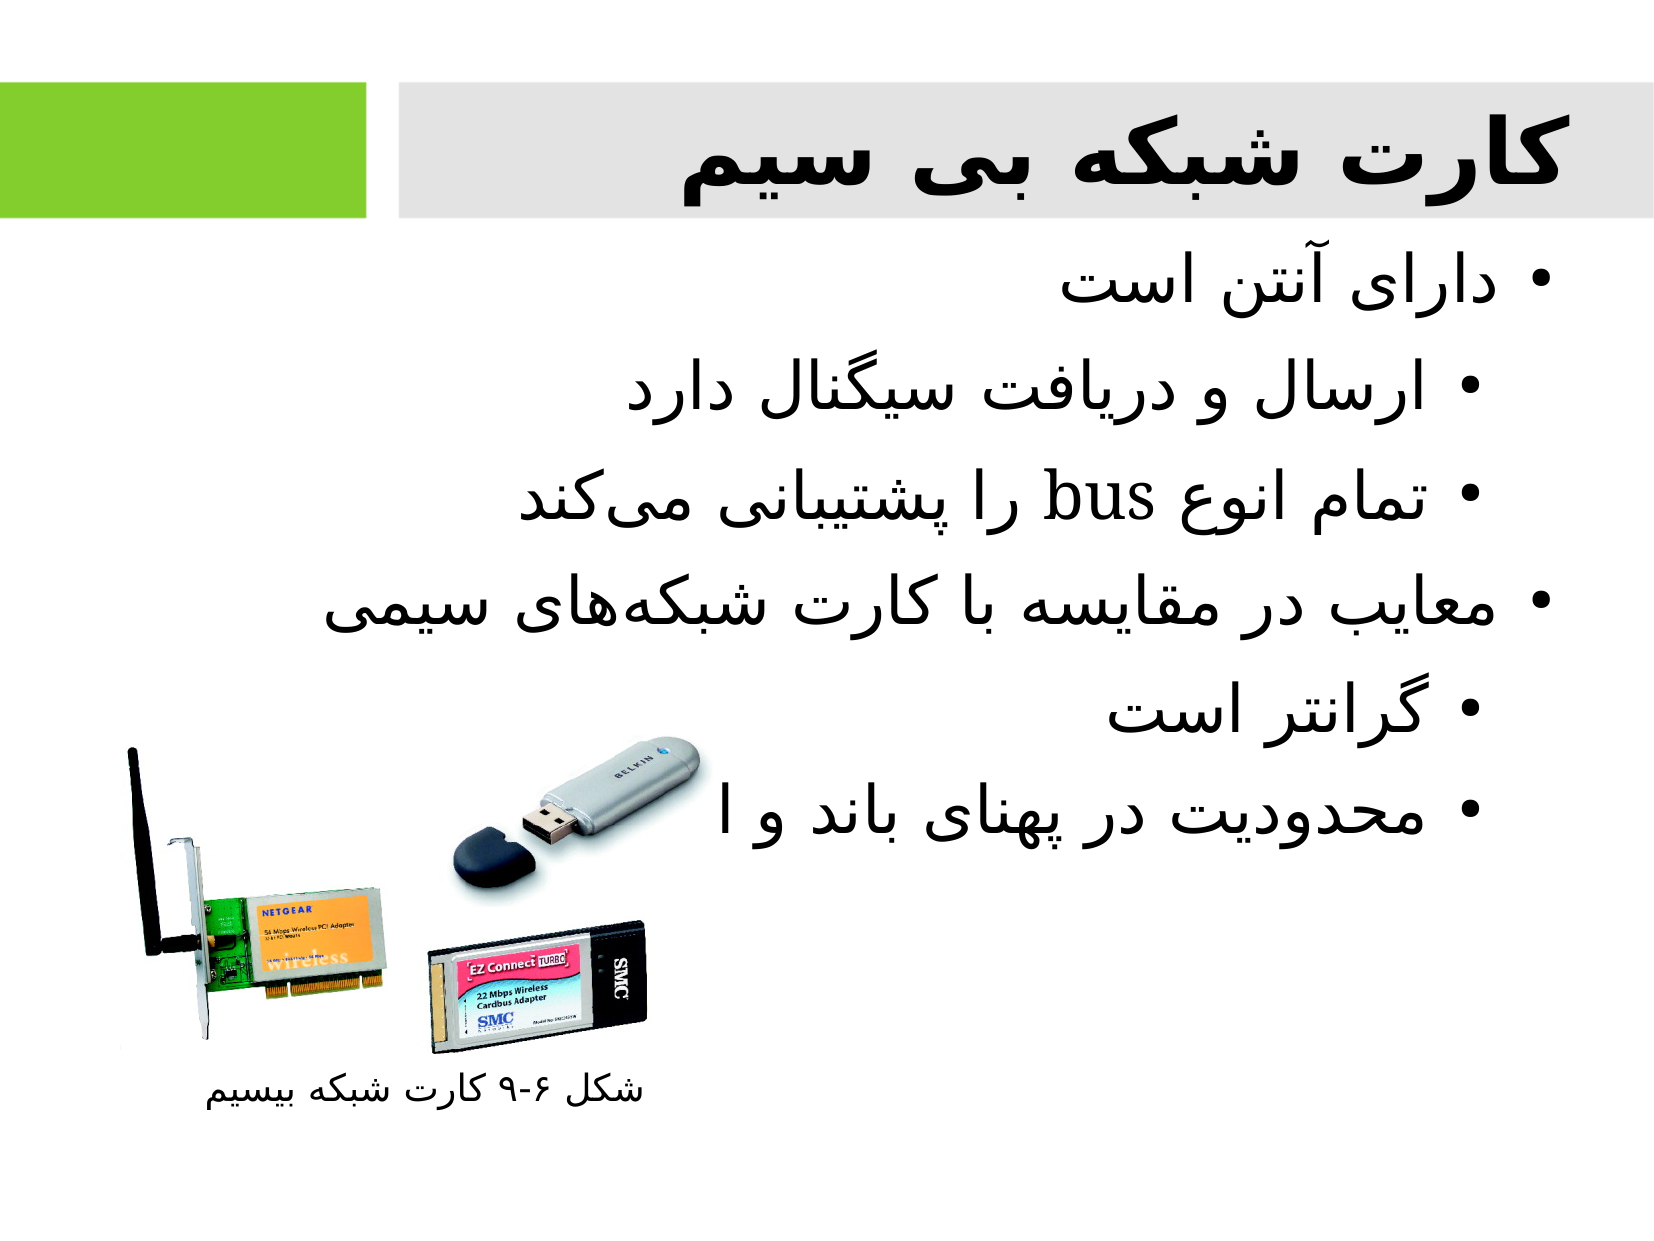

# کارت شبکه بی سیم
دارای آنتن است
ارسال و دریافت سیگنال دارد
تمام انوع bus را پشتیبانی می‌کند
معایب در مقایسه با کارت شبکه‌های سیمی
گرانتر است
محدودیت در پهنای باند و امنیت
شکل ۶-۹ کارت شبکه بیسیم